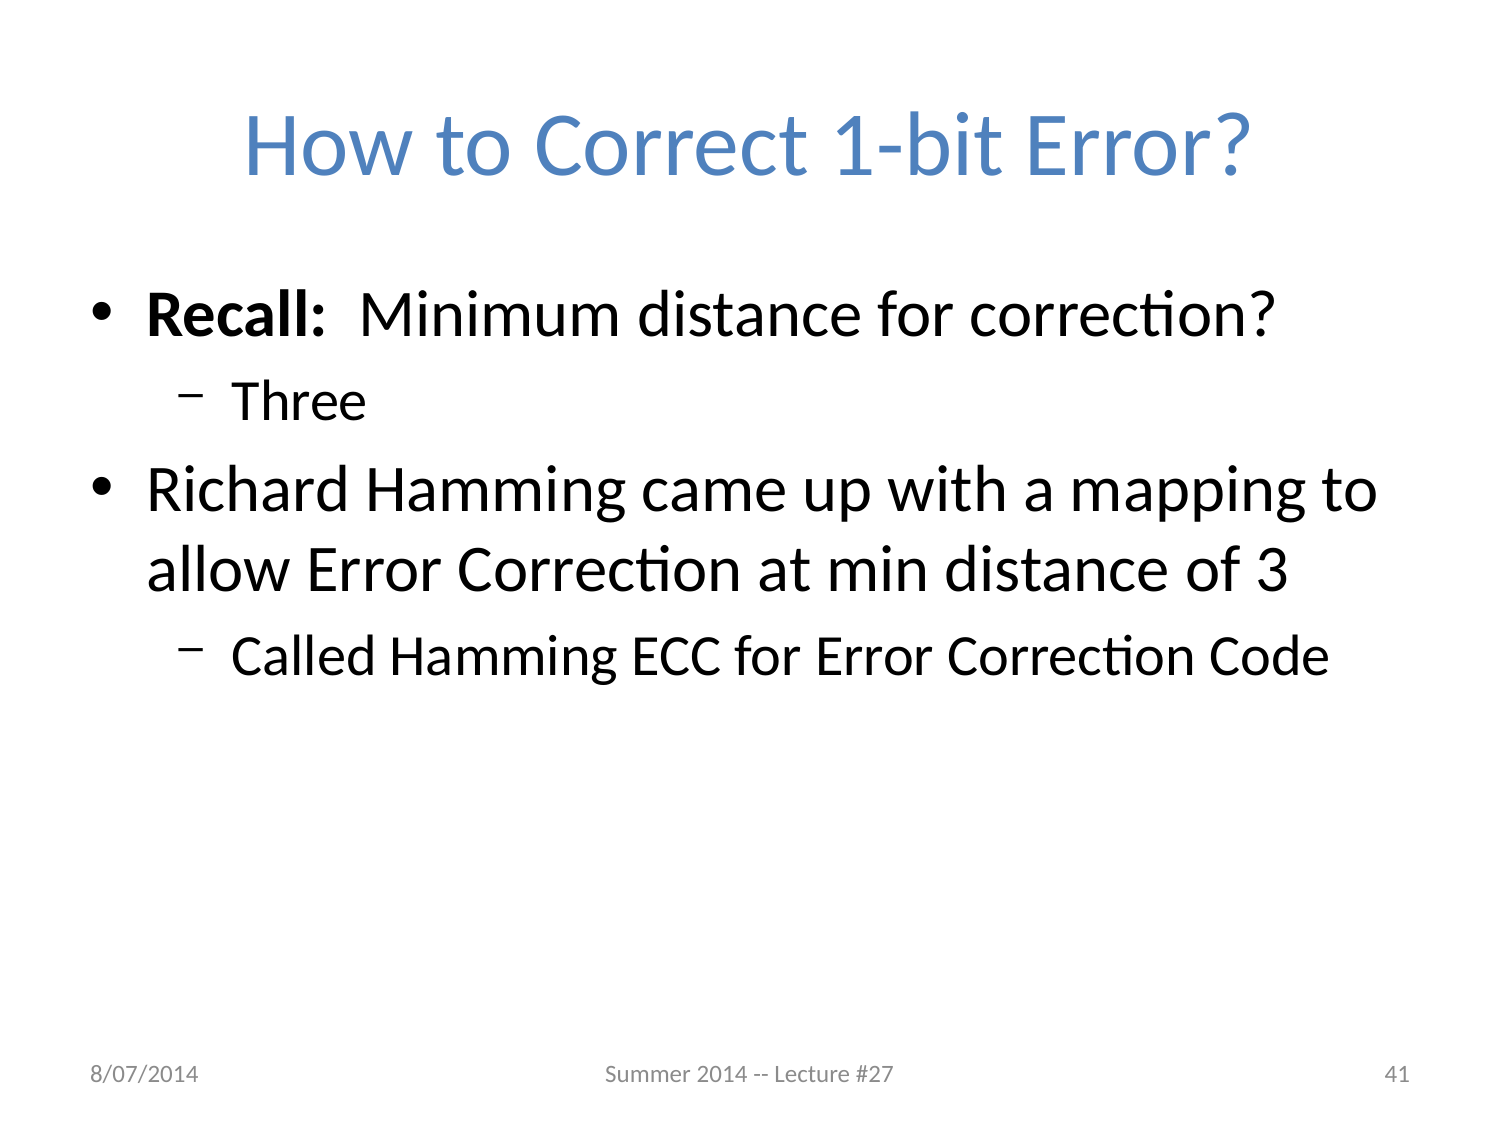

# How to Correct 1-bit Error?
Recall: Minimum distance for correction?
Three
Richard Hamming came up with a mapping to allow Error Correction at min distance of 3
Called Hamming ECC for Error Correction Code
8/07/2014
Summer 2014 -- Lecture #27